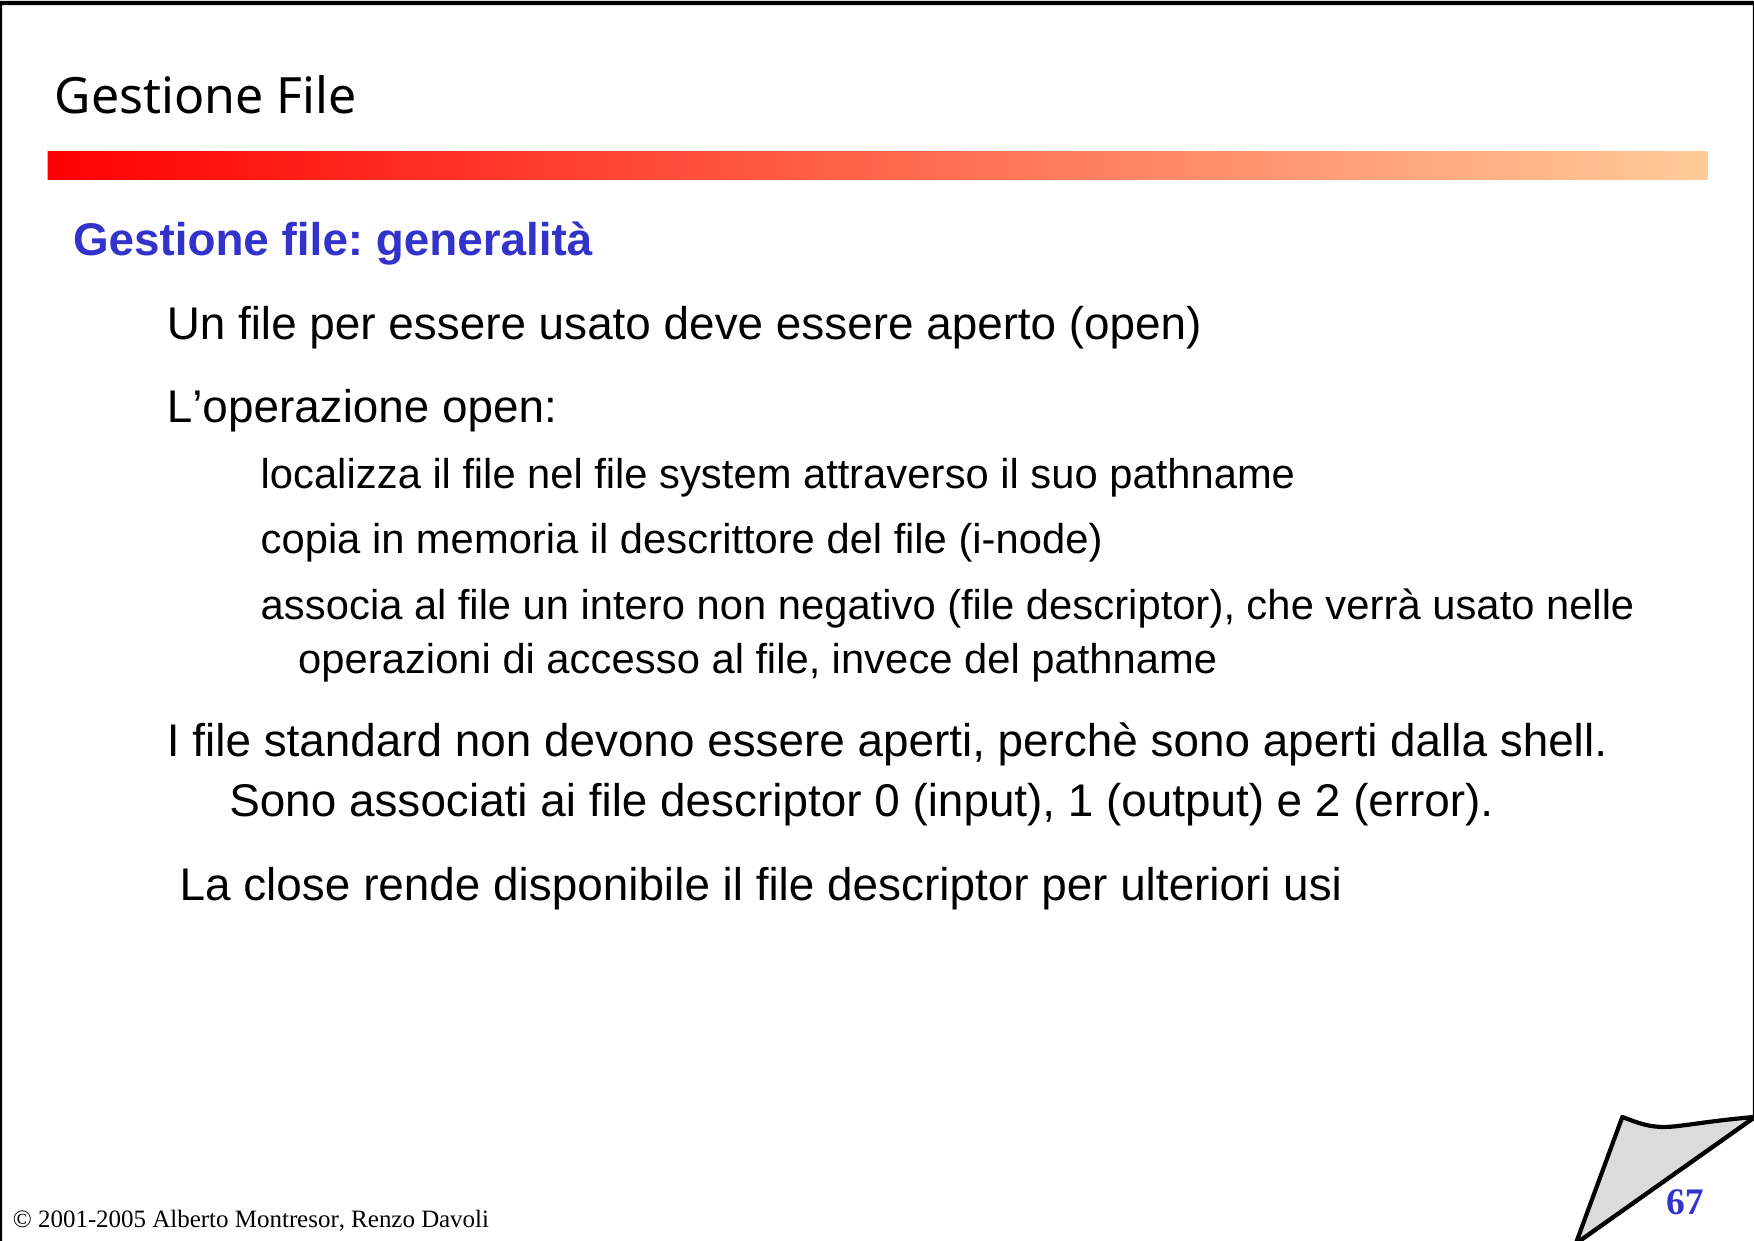

# Gestione File
Gestione file: generalità
Un file per essere usato deve essere aperto (open)
L’operazione open:
localizza il file nel file system attraverso il suo pathname
copia in memoria il descrittore del file (i-node)
associa al file un intero non negativo (file descriptor), che verrà usato nelle operazioni di accesso al file, invece del pathname
I file standard non devono essere aperti, perchè sono aperti dalla shell. Sono associati ai file descriptor 0 (input), 1 (output) e 2 (error).
 La close rende disponibile il file descriptor per ulteriori usi